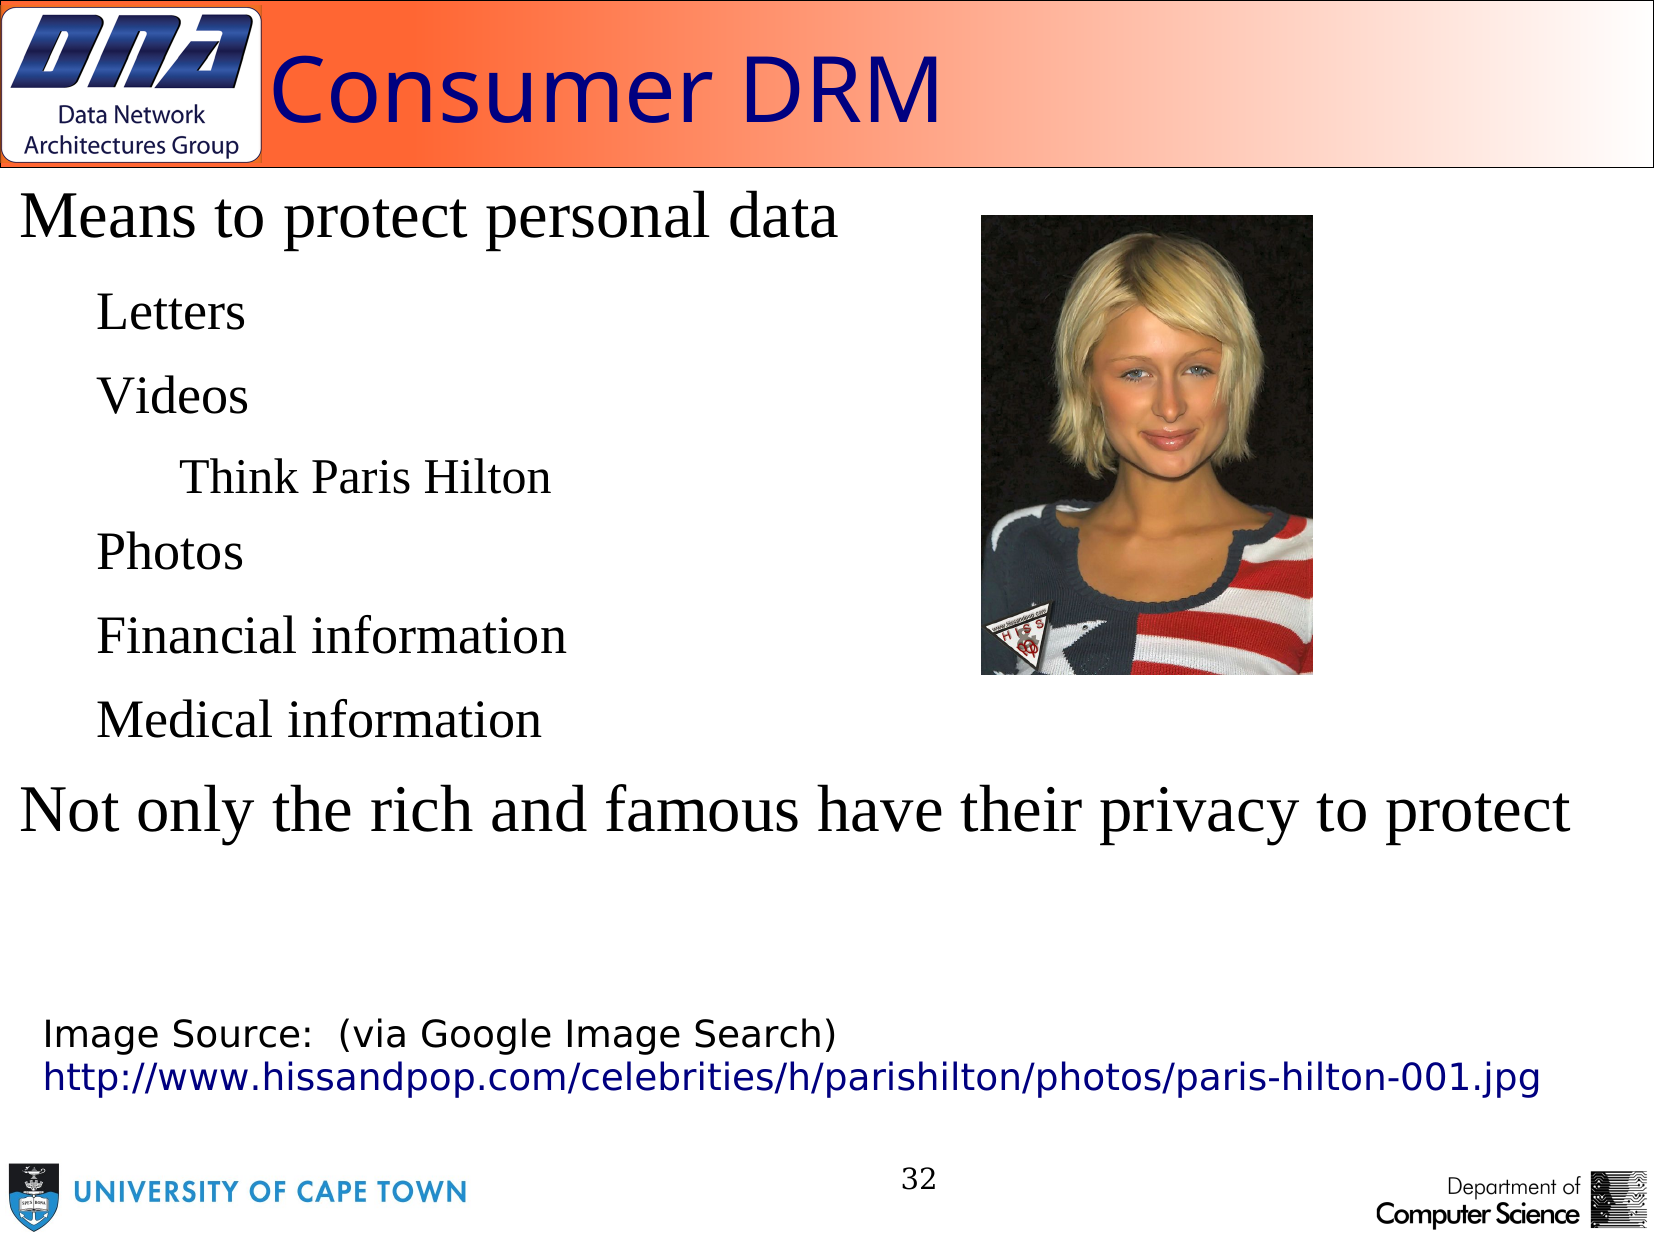

# Consumer DRM
Means to protect personal data
Letters
Videos
Think Paris Hilton
Photos
Financial information
Medical information
Not only the rich and famous have their privacy to protect
Image Source: (via Google Image Search)
http://www.hissandpop.com/celebrities/h/parishilton/photos/paris-hilton-001.jpg
32